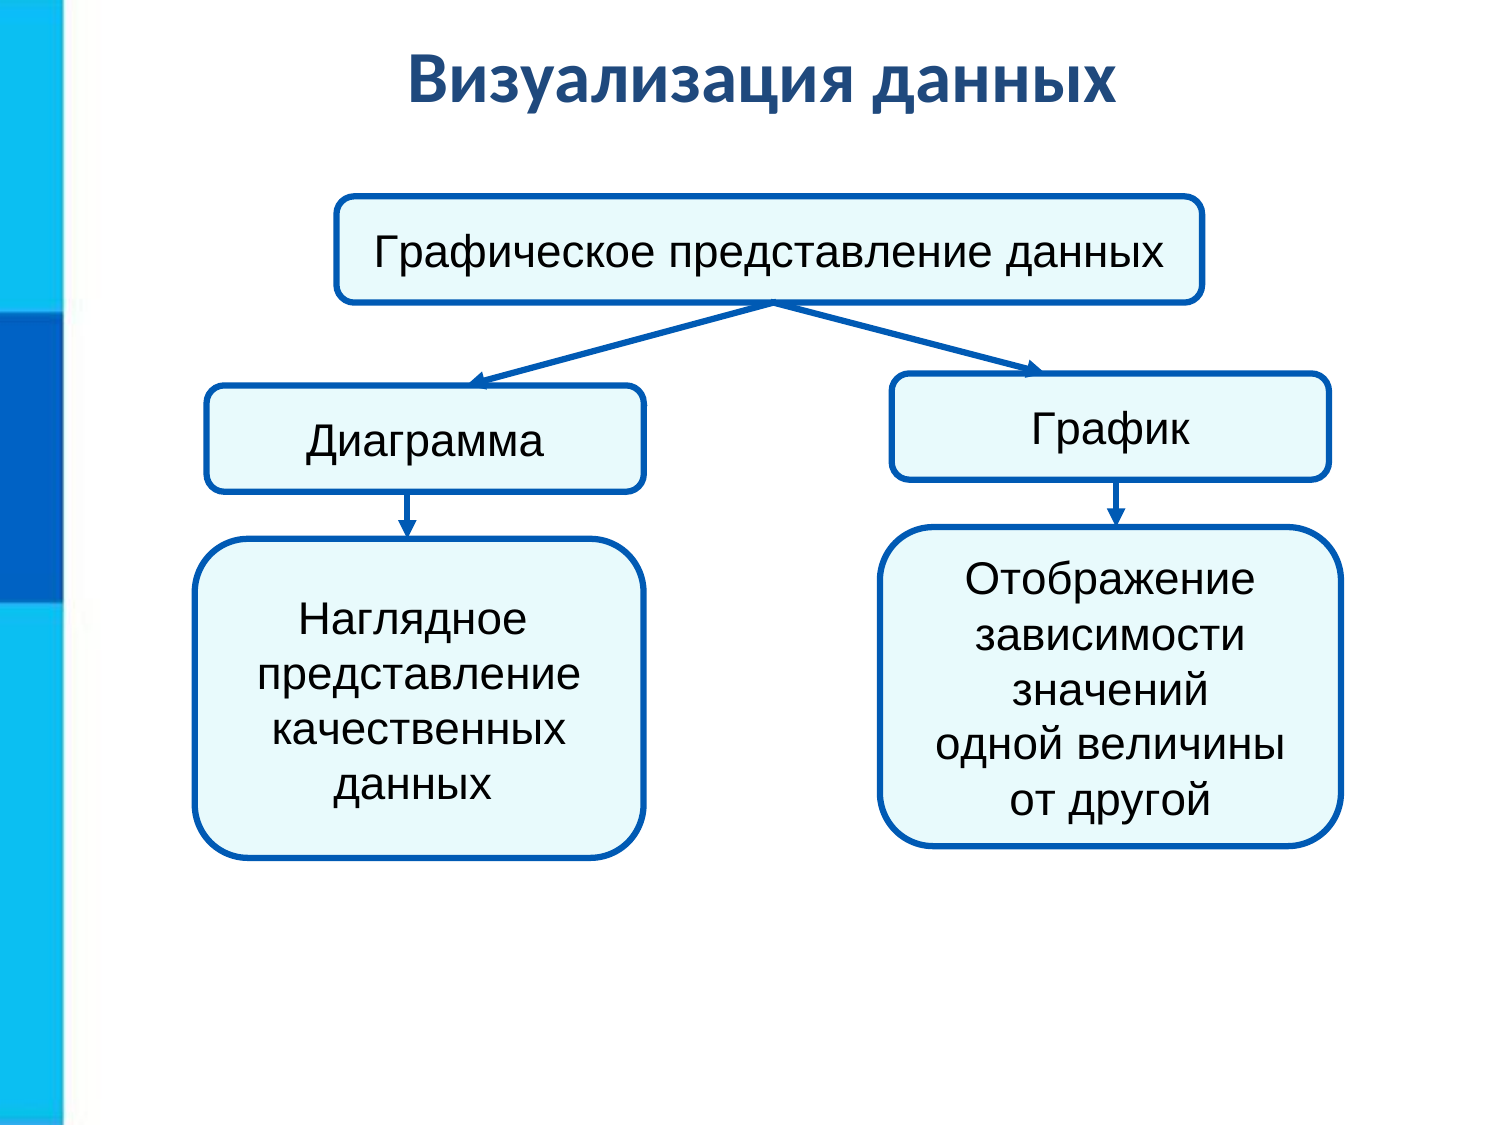

Визуализация данных
Графическое представление данных
График
Диаграмма
Отображение
зависимости
значений
одной величины
от другой
Наглядное
представление
качественных
данных